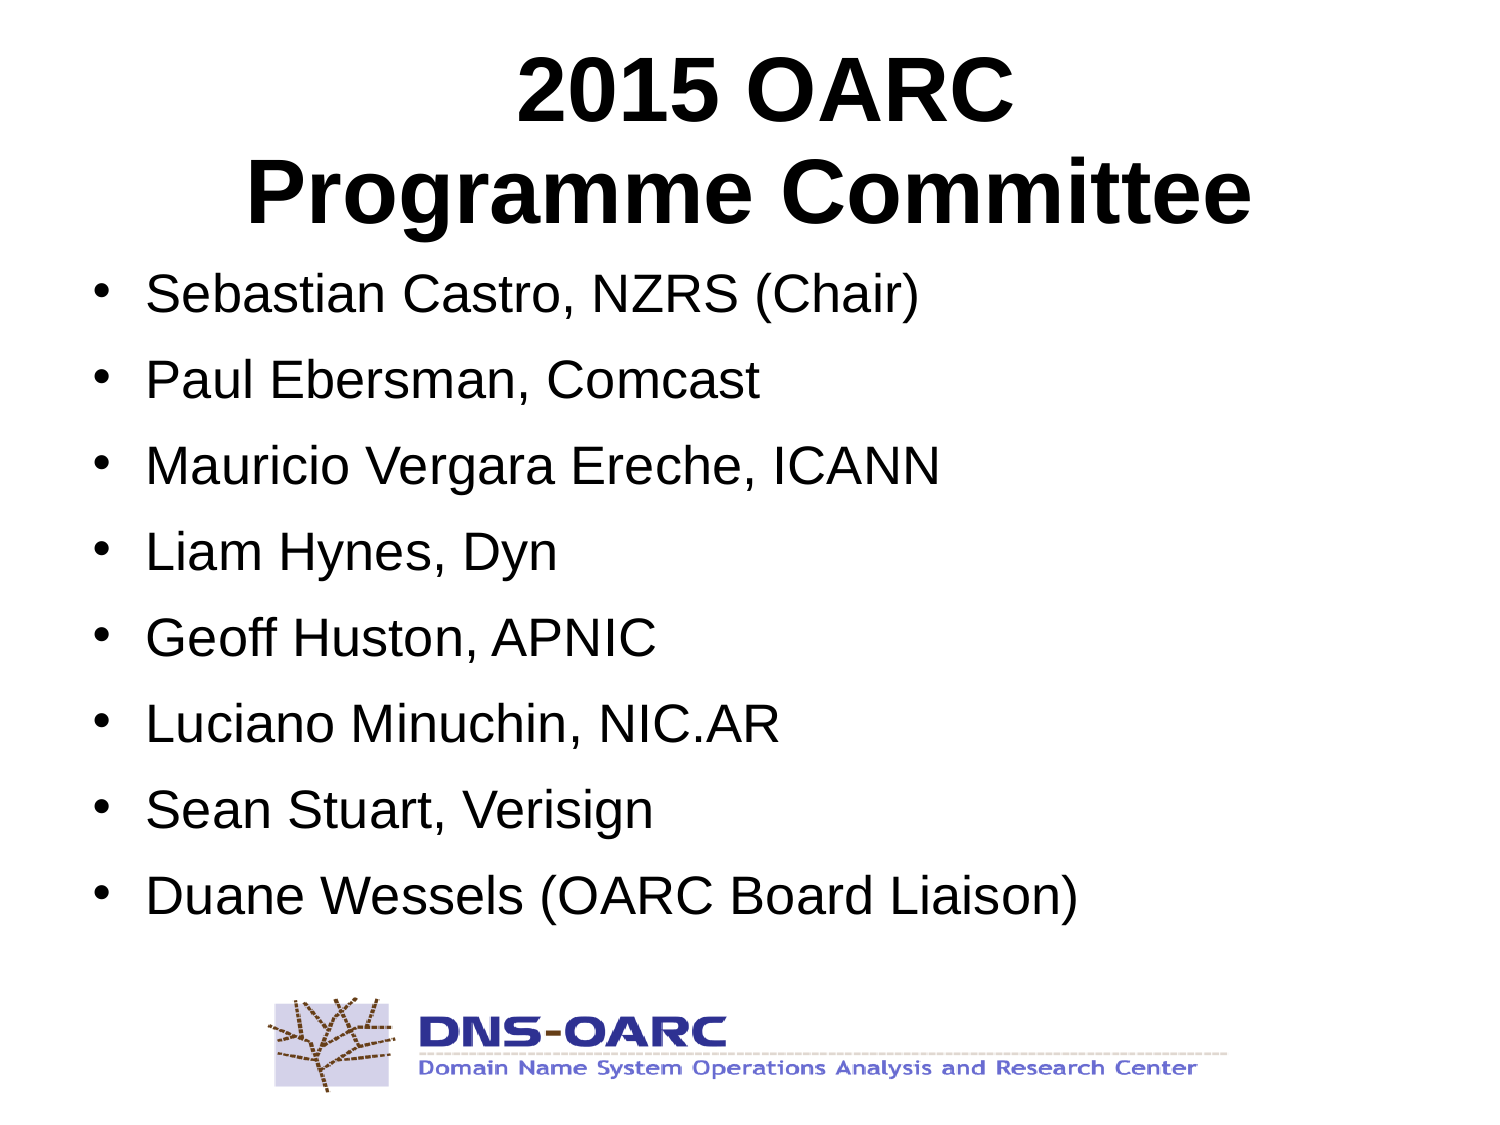

2015 OARC
Programme Committee
# Sebastian Castro, NZRS (Chair)
Paul Ebersman, Comcast
Mauricio Vergara Ereche, ICANN
Liam Hynes, Dyn
Geoff Huston, APNIC
Luciano Minuchin, NIC.AR
Sean Stuart, Verisign
Duane Wessels (OARC Board Liaison)